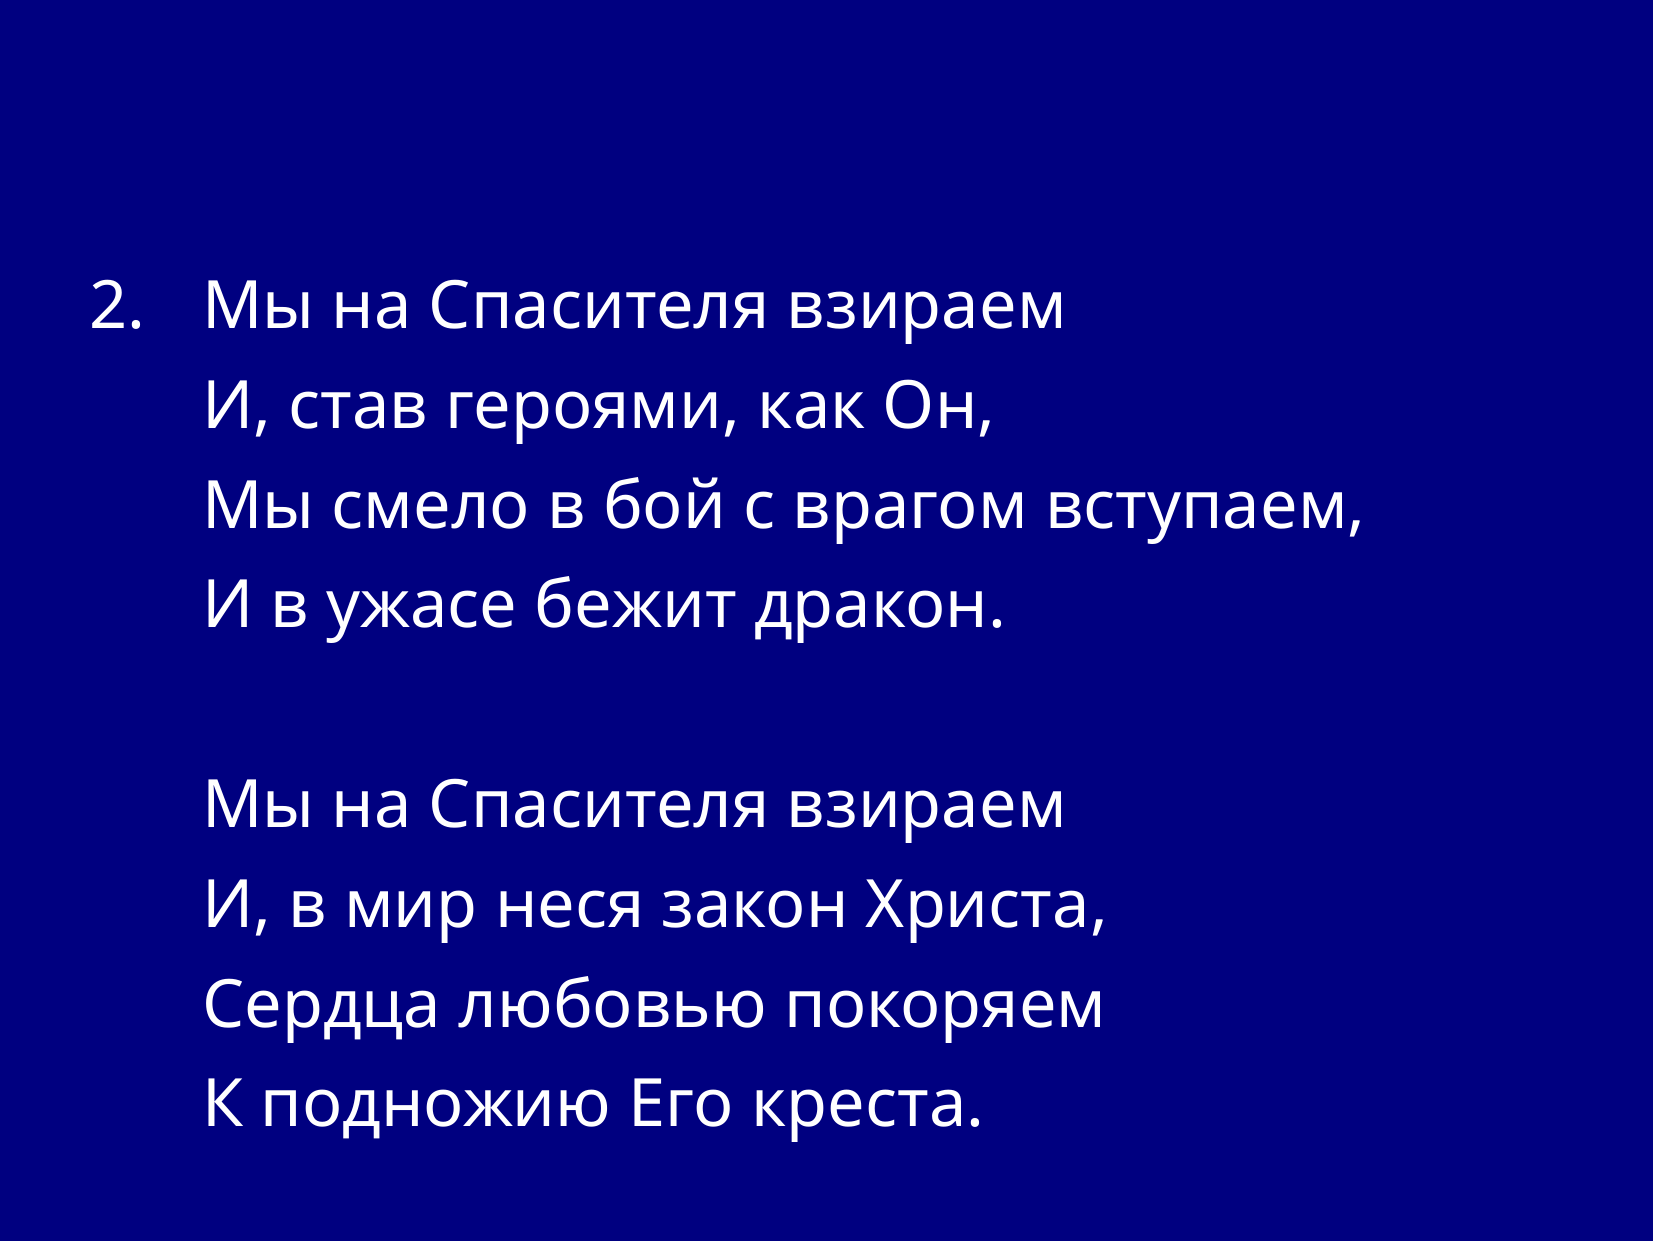

2.	Мы на Спасителя взираем
	И, став героями, как Он,
	Мы смело в бой с врагом вступаем,
	И в ужасе бежит дракон.
	Мы на Спасителя взираем
	И, в мир неся закон Христа,
	Сердца любовью покоряем
	К подножию Его креста.